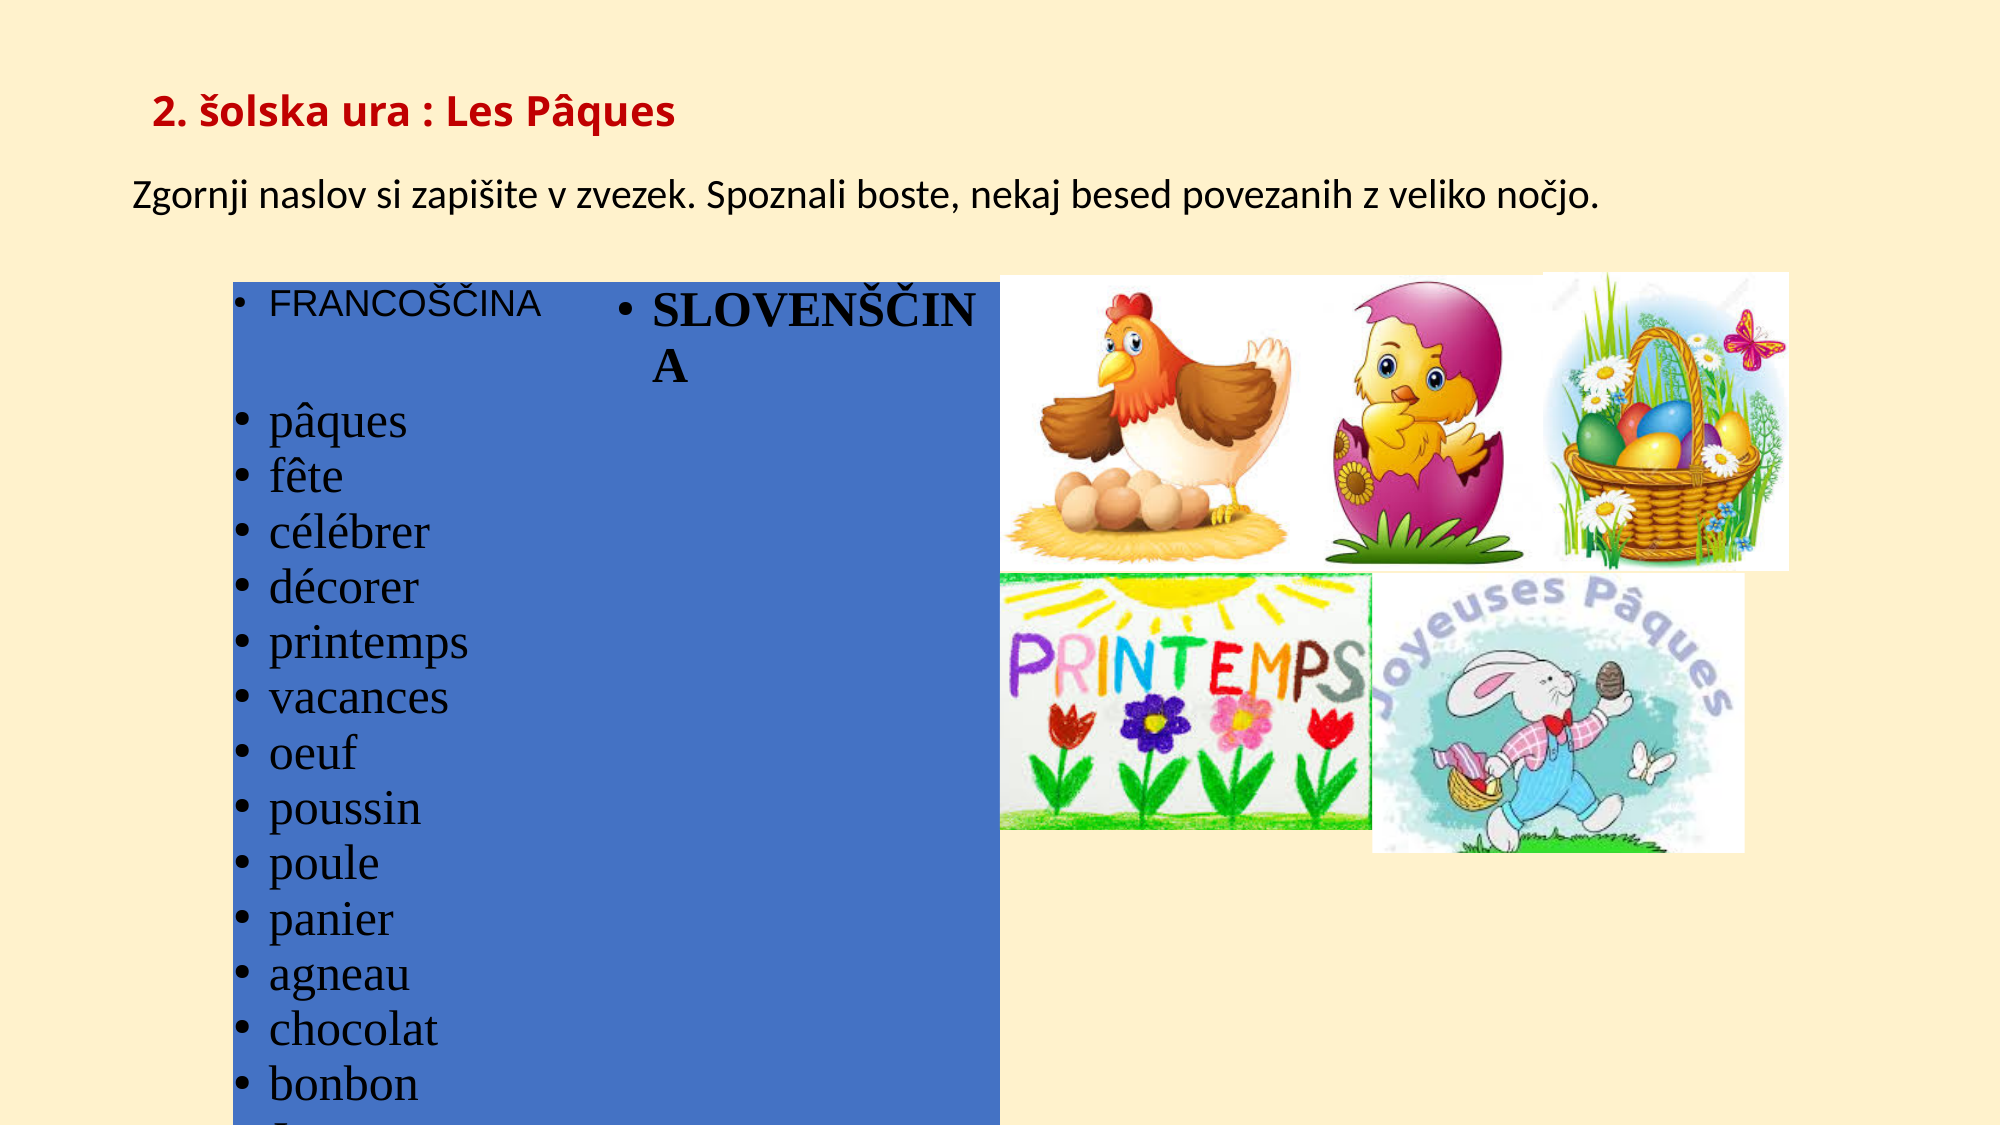

# 2. šolska ura : Les Pâques
Zgornji naslov si zapišite v zvezek. Spoznali boste, nekaj besed povezanih z veliko nočjo.
| FRANCOŠČINA | SLOVENŠČINA |
| --- | --- |
| pâques fête célébrer décorer printemps vacances oeuf poussin poule panier agneau chocolat bonbon Jouyeuses Pâques | |